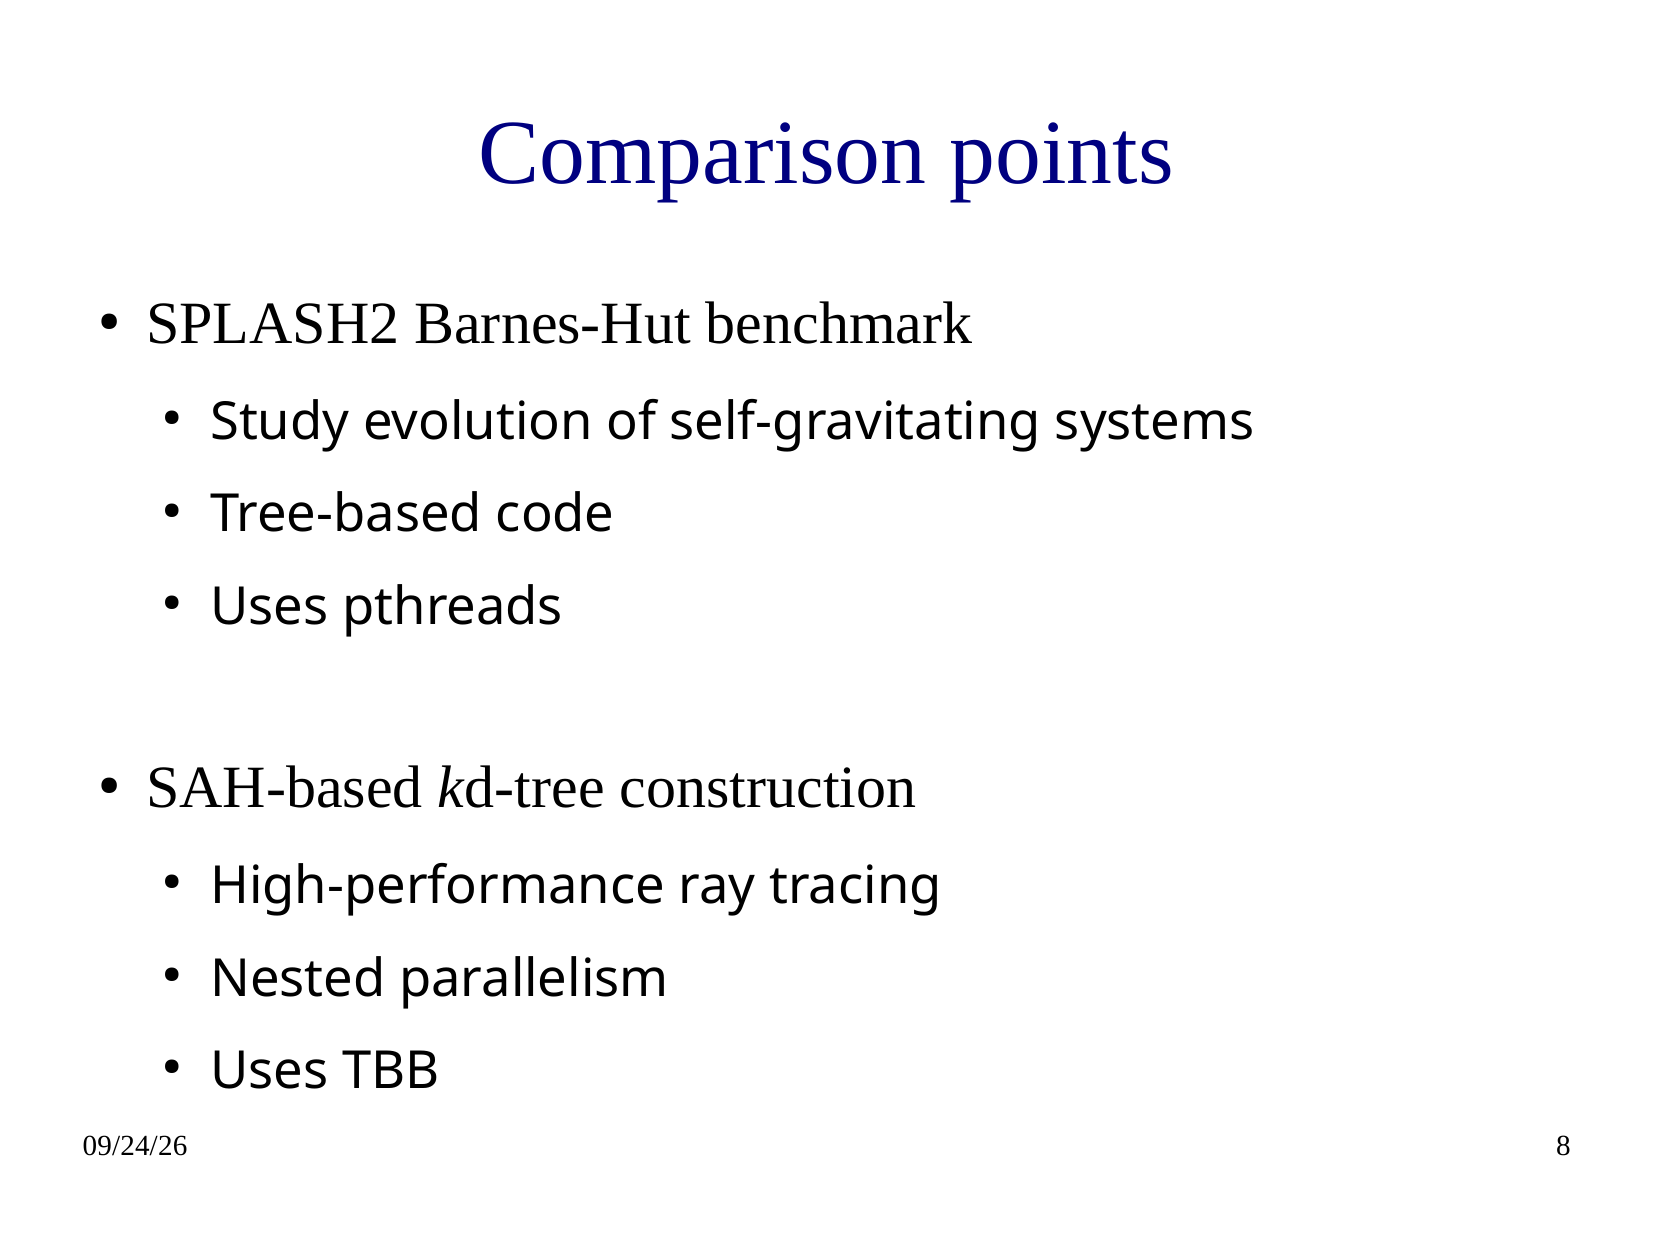

# Comparison points
SPLASH2 Barnes-Hut benchmark
Study evolution of self-gravitating systems
Tree-based code
Uses pthreads
SAH-based kd-tree construction
High-performance ray tracing
Nested parallelism
Uses TBB
8